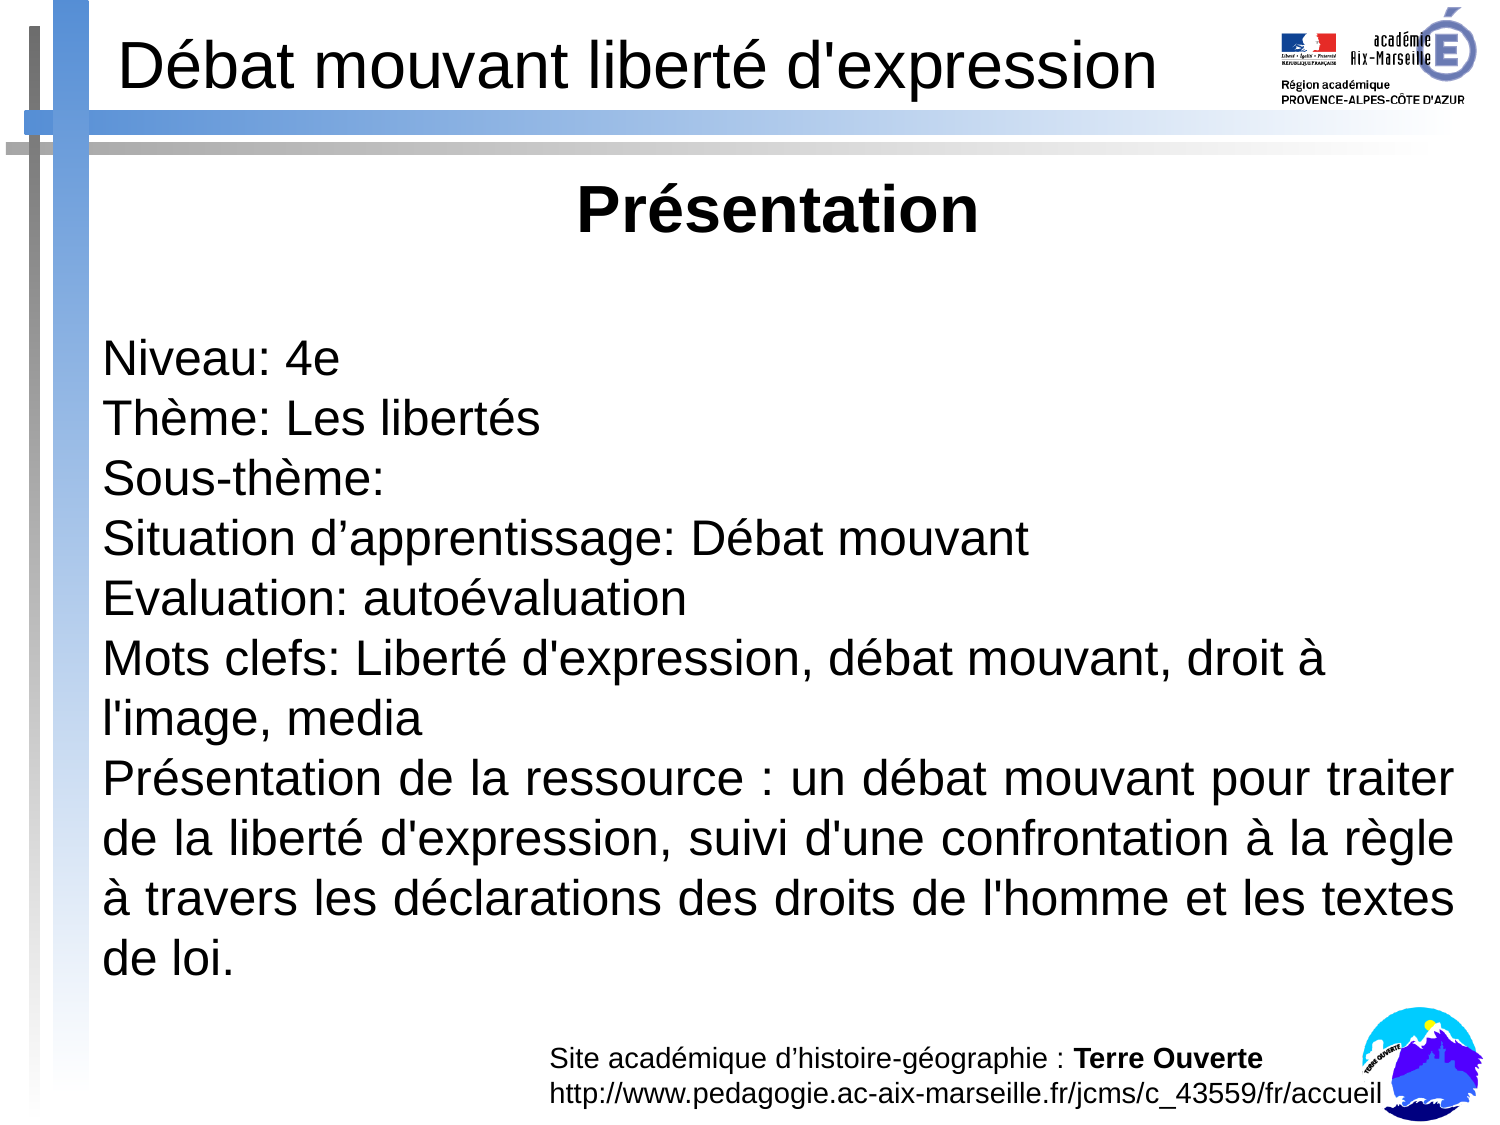

Débat mouvant liberté d'expression
Présentation
Niveau: 4e
Thème: Les libertés
Sous-thème:
Situation d’apprentissage: Débat mouvant
Evaluation: autoévaluation
Mots clefs: Liberté d'expression, débat mouvant, droit à l'image, media
Présentation de la ressource : un débat mouvant pour traiter de la liberté d'expression, suivi d'une confrontation à la règle à travers les déclarations des droits de l'homme et les textes de loi.
Site académique d’histoire-géographie : Terre Ouverte
http://www.pedagogie.ac-aix-marseille.fr/jcms/c_43559/fr/accueil